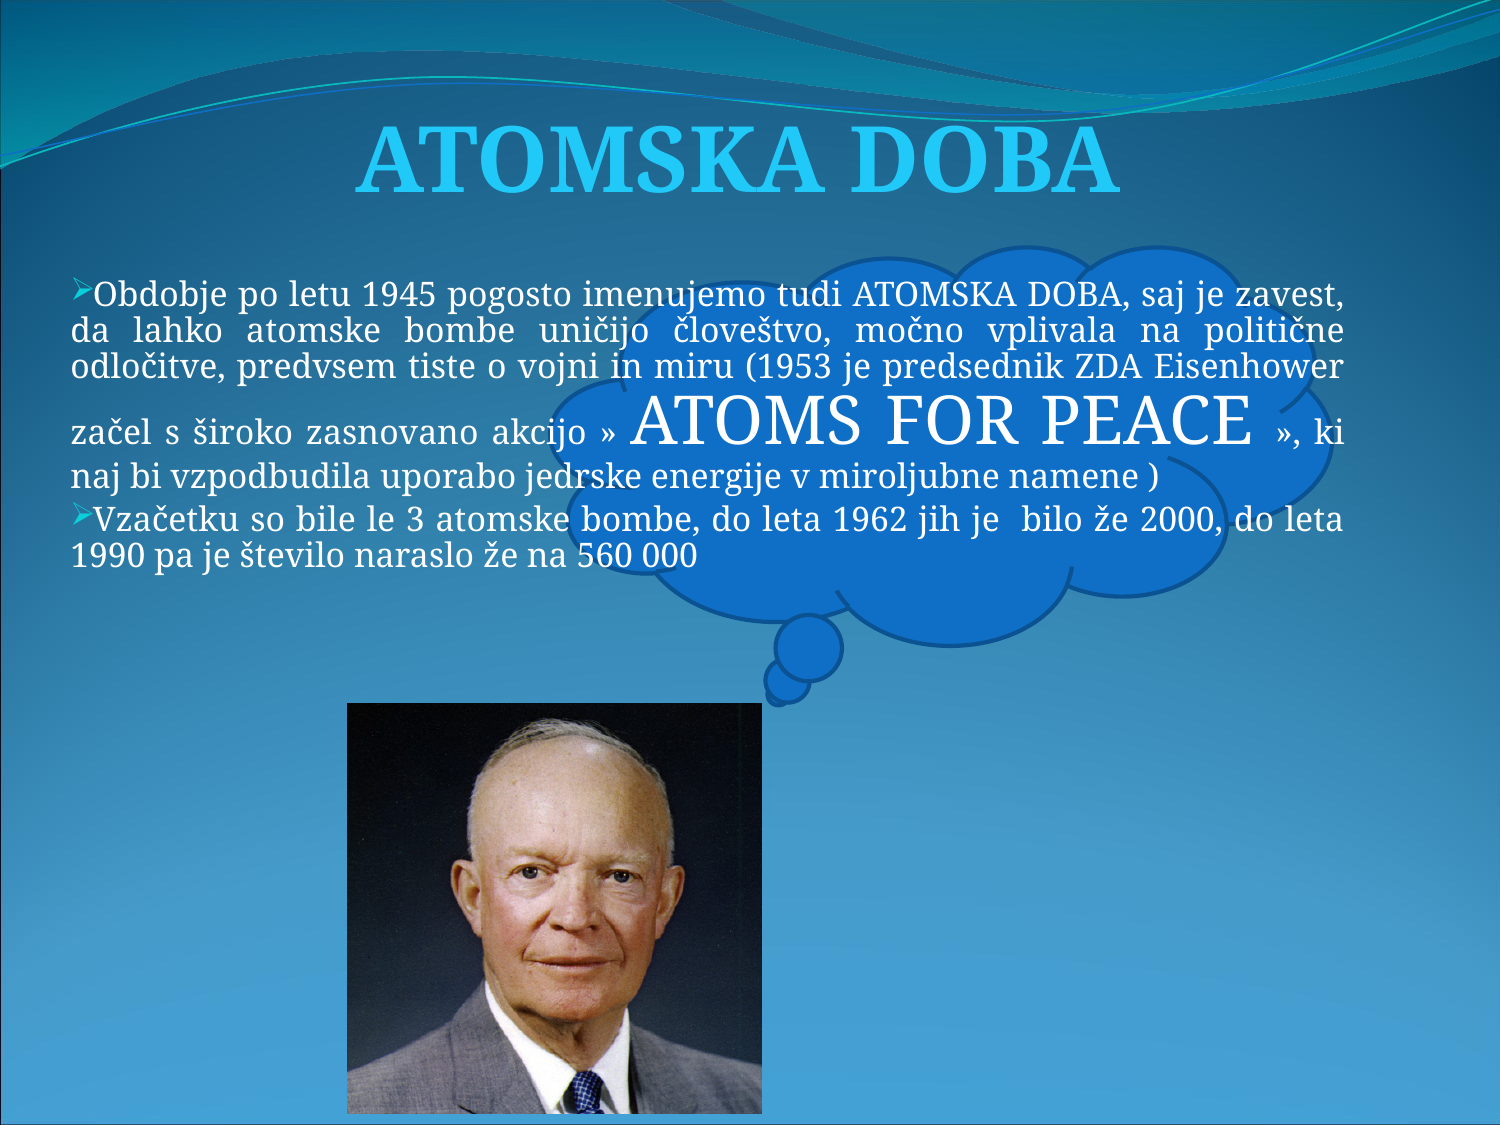

ATOMSKA DOBA
# Obdobje po letu 1945 pogosto imenujemo tudi ATOMSKA DOBA, saj je zavest, da lahko atomske bombe uničijo človeštvo, močno vplivala na politične odločitve, predvsem tiste o vojni in miru (1953 je predsednik ZDA Eisenhower začel s široko zasnovano akcijo » ATOMS FOR PEACE », ki naj bi vzpodbudila uporabo jedrske energije v miroljubne namene )
Vzačetku so bile le 3 atomske bombe, do leta 1962 jih je bilo že 2000, do leta 1990 pa je število naraslo že na 560 000